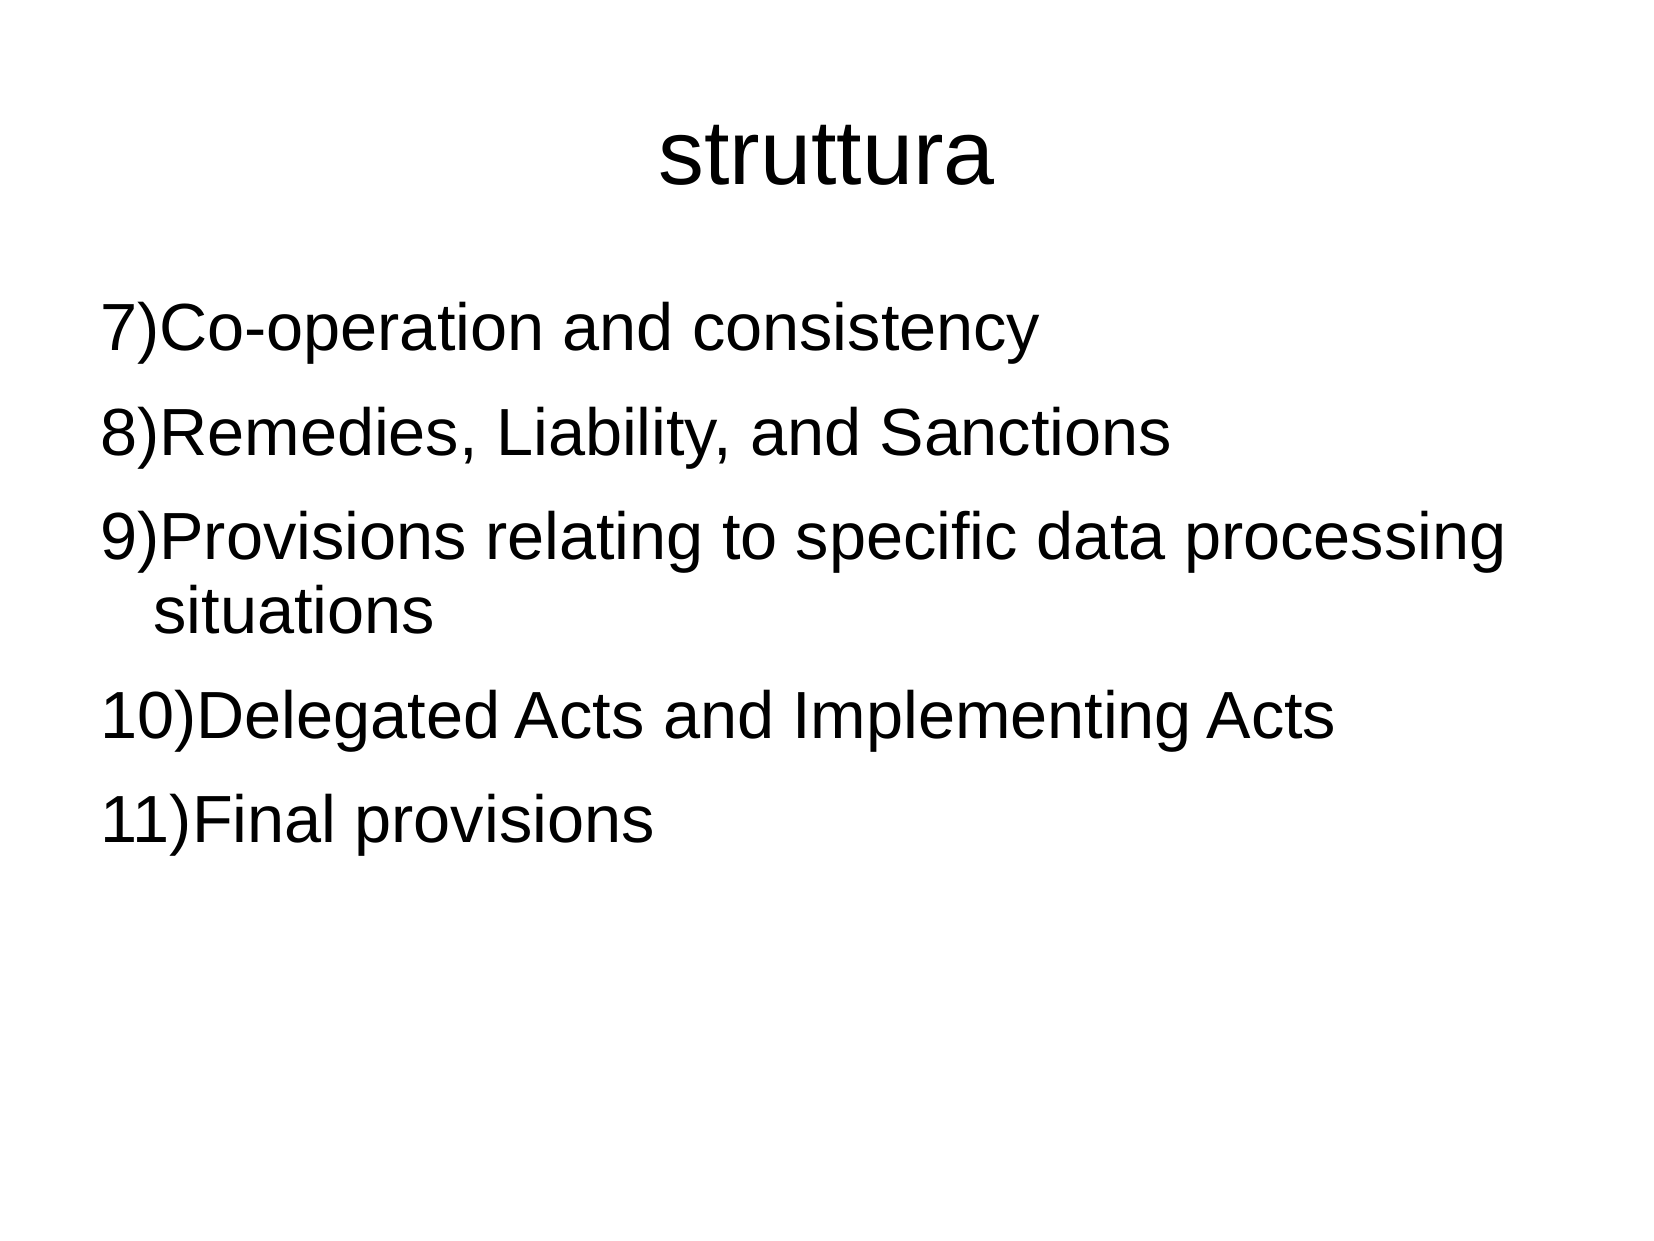

# struttura
Co-operation and consistency
Remedies, Liability, and Sanctions
Provisions relating to specific data processing situations
Delegated Acts and Implementing Acts
Final provisions